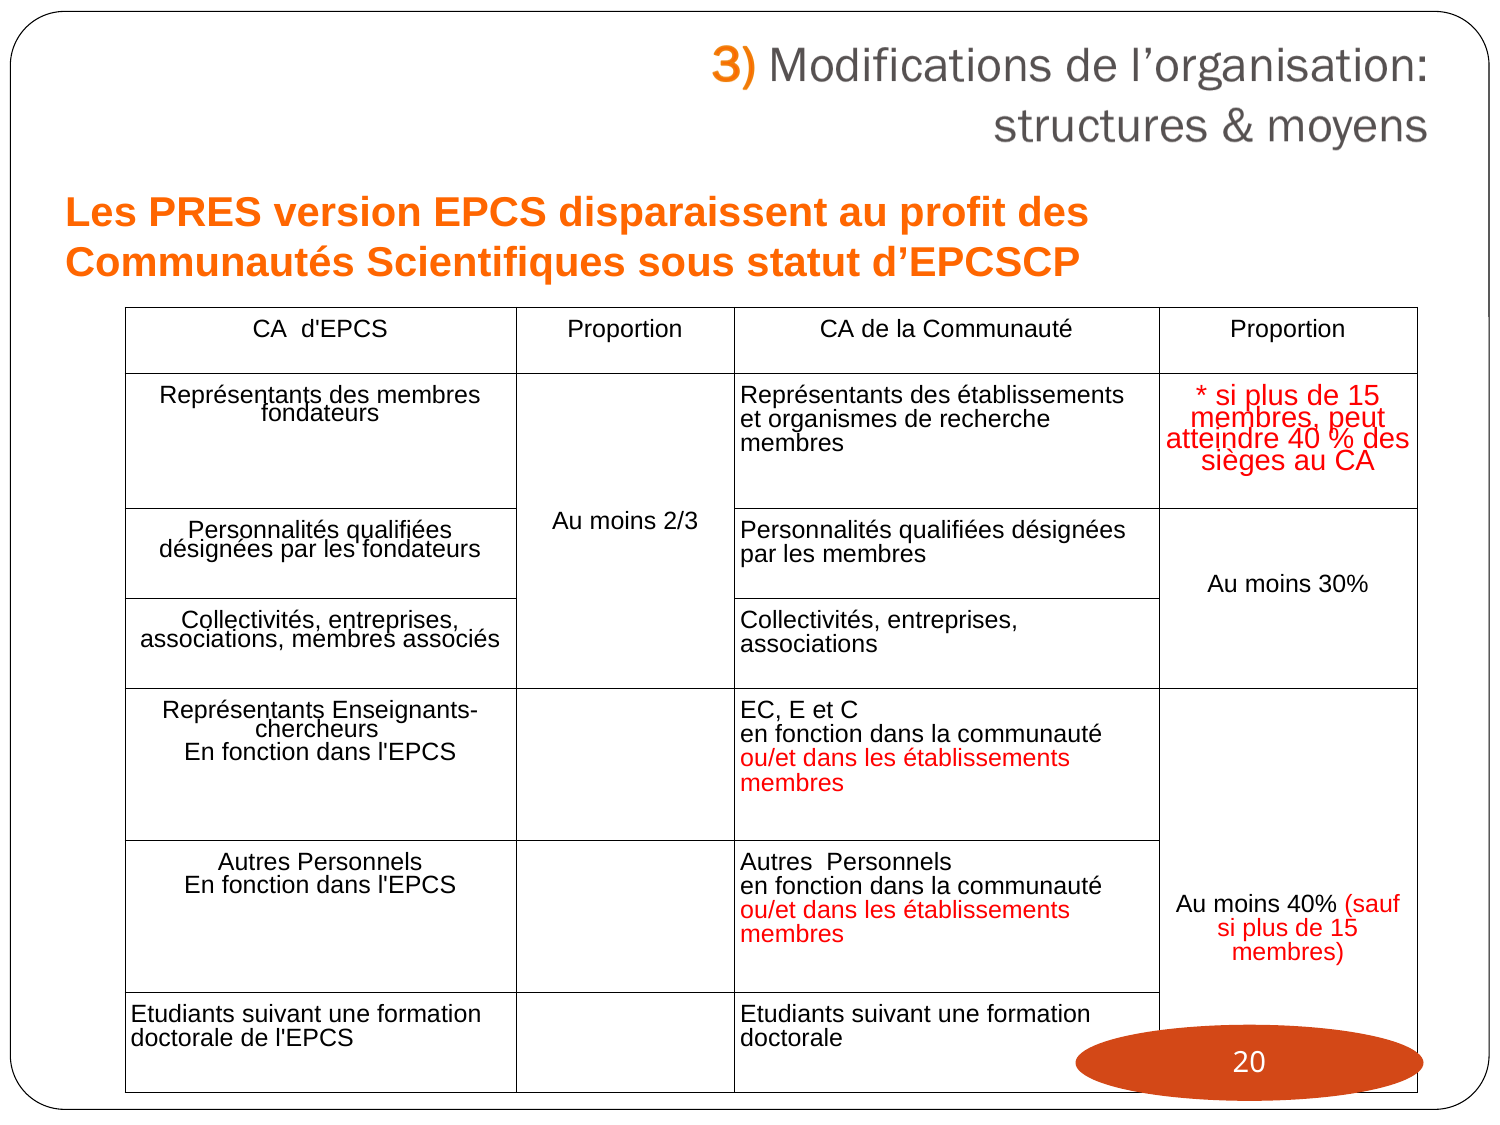

Les PRES version EPCS disparaissent au profit des
Communautés Scientifiques sous statut d’EPCSCP
| CA d'EPCS | Proportion | CA de la Communauté | Proportion |
| --- | --- | --- | --- |
| Représentants des membres fondateurs | Au moins 2/3 | Représentants des établissements et organismes de recherche membres | \* si plus de 15 membres, peut atteindre 40 % des sièges au CA |
| Personnalités qualifiées désignées par les fondateurs | | Personnalités qualifiées désignées par les membres | Au moins 30% |
| Collectivités, entreprises, associations, membres associés | | Collectivités, entreprises, associations | |
| Représentants Enseignants-chercheurs En fonction dans l'EPCS | | EC, E et C en fonction dans la communauté ou/et dans les établissements membres | Au moins 40% (sauf si plus de 15 membres) |
| Autres Personnels En fonction dans l'EPCS | | Autres Personnels en fonction dans la communauté ou/et dans les établissements membres | |
| Etudiants suivant une formation doctorale de l'EPCS | | Etudiants suivant une formation doctorale | |